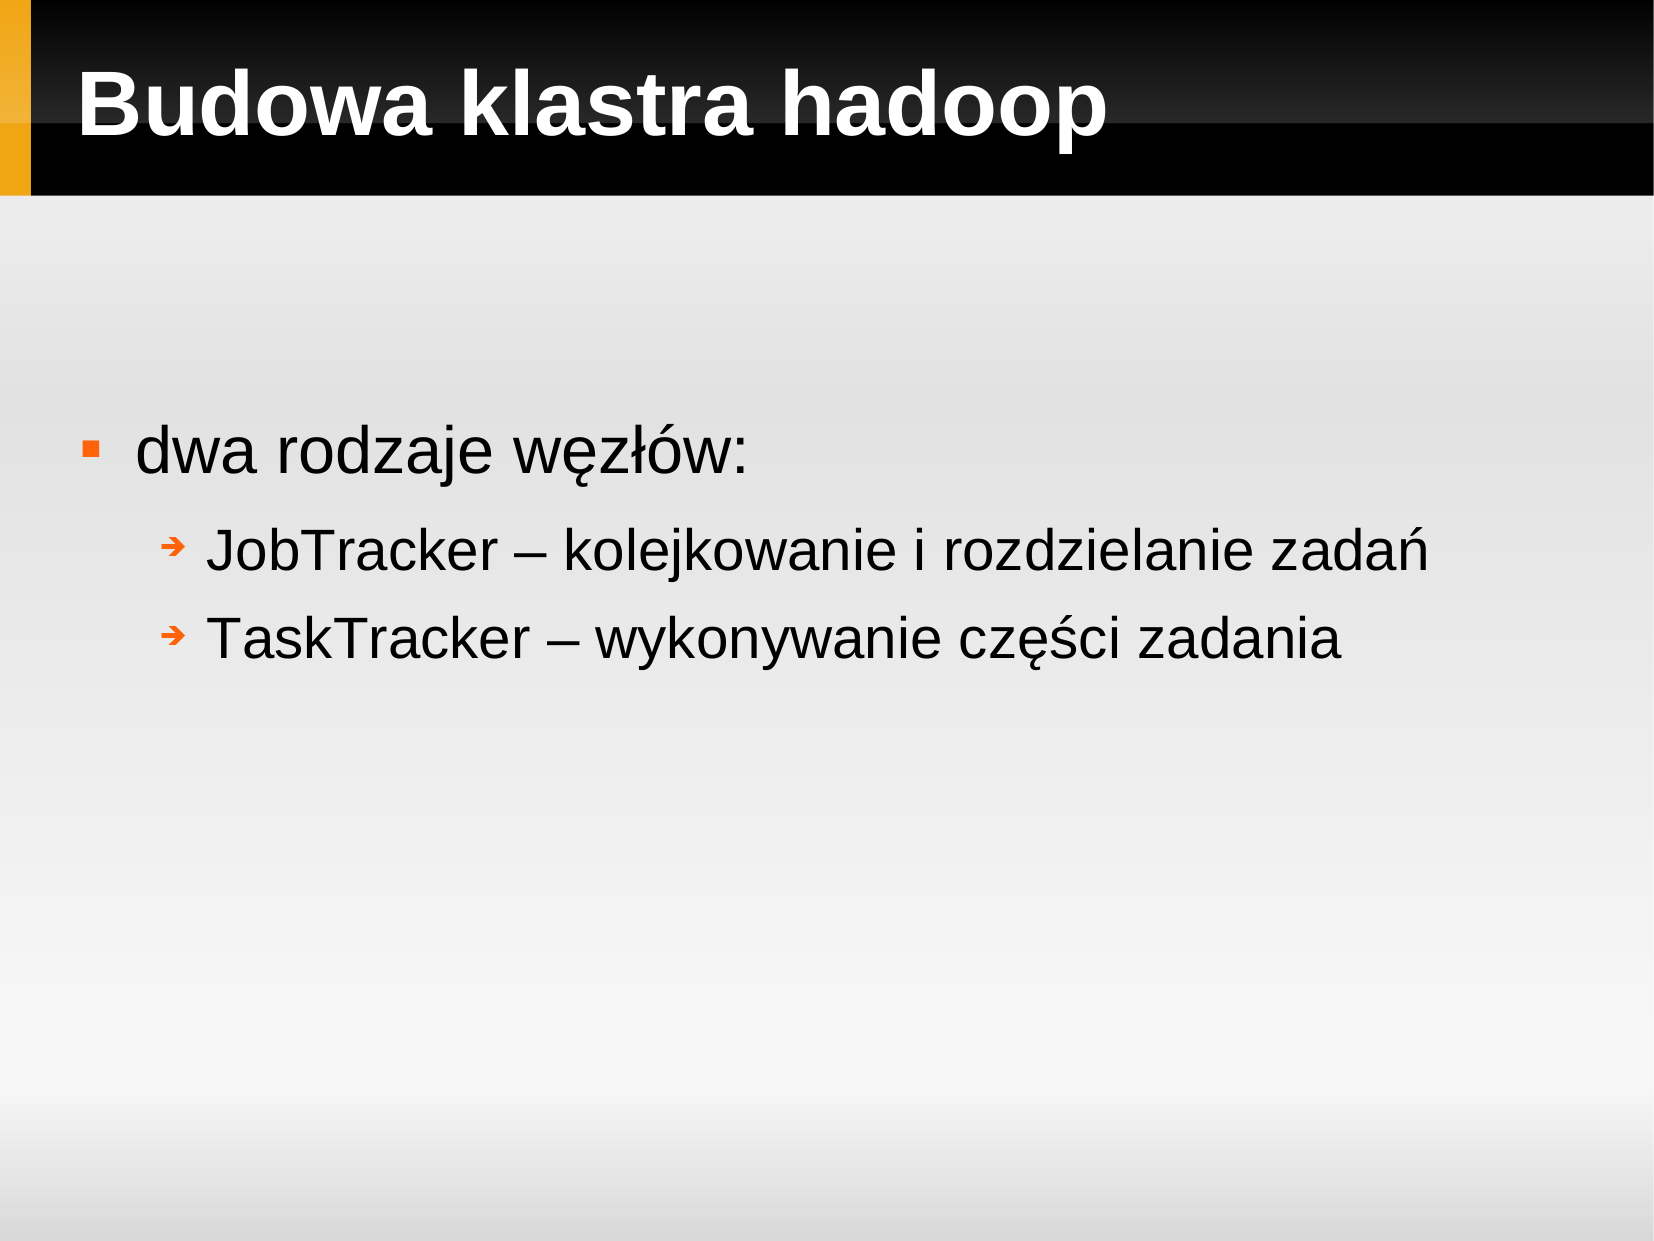

# Budowa klastra hadoop
dwa rodzaje węzłów:
JobTracker – kolejkowanie i rozdzielanie zadań
TaskTracker – wykonywanie części zadania